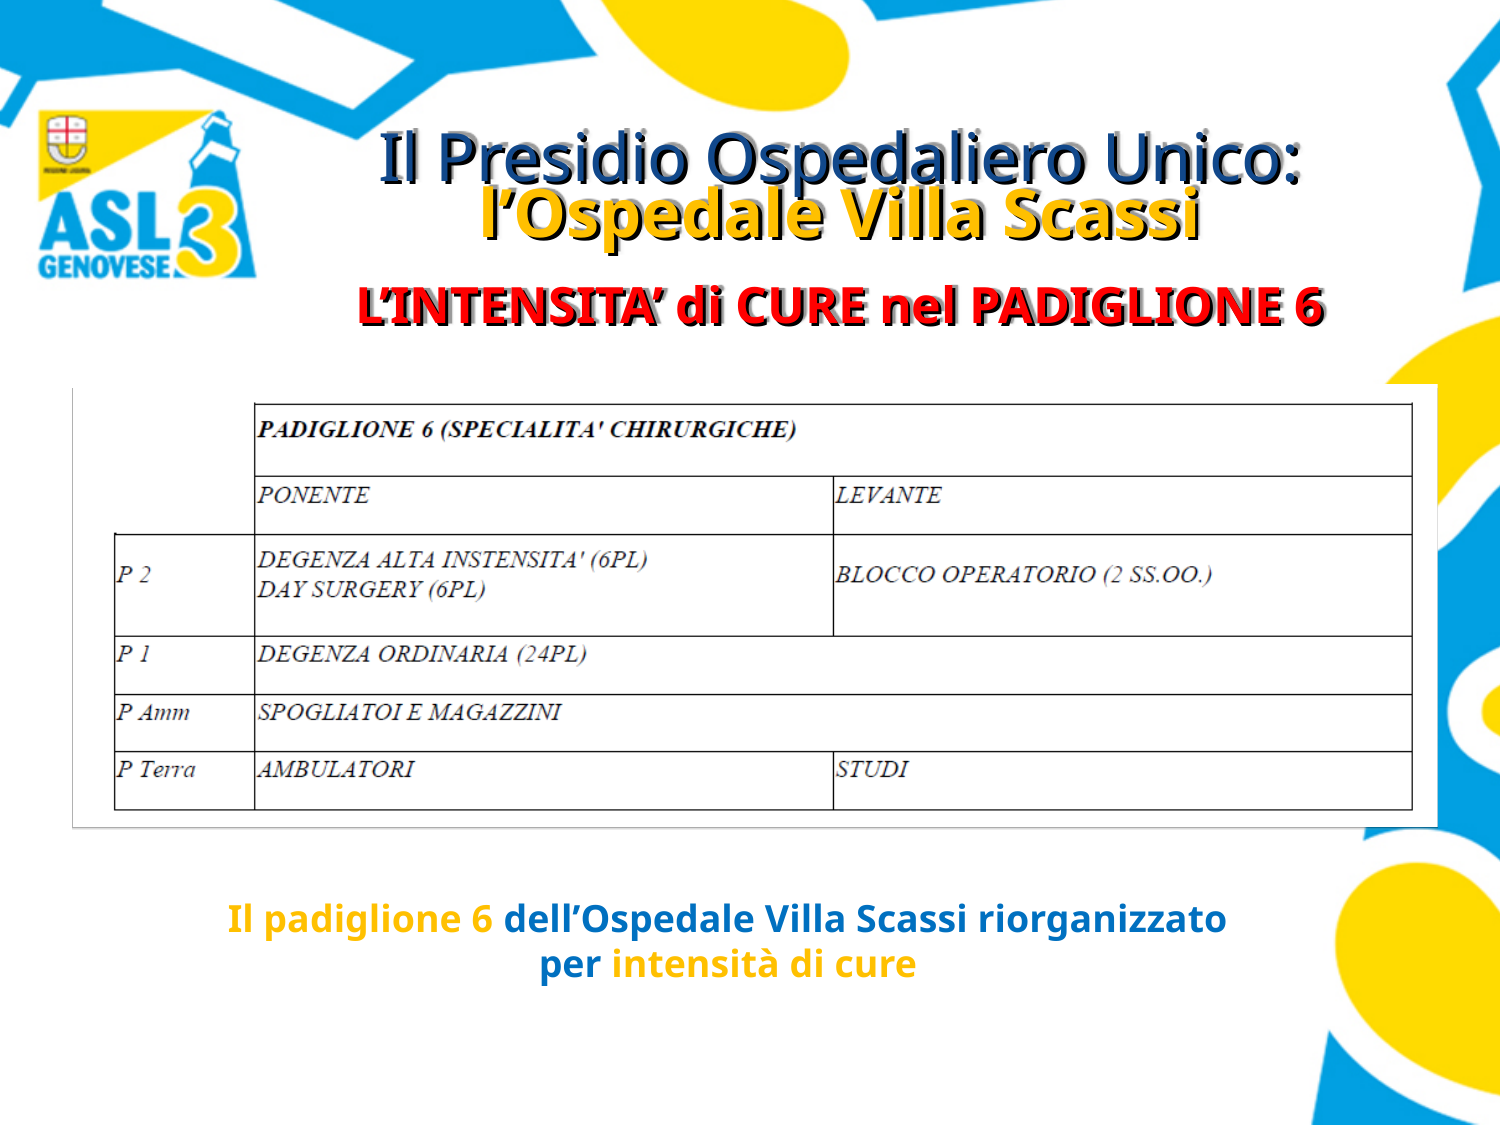

Il Presidio Ospedaliero Unico:
l’Ospedale Villa Scassi
L’INTENSITA’ di CURE nel PADIGLIONE 6
Il padiglione 6 dell’Ospedale Villa Scassi riorganizzato per intensità di cure